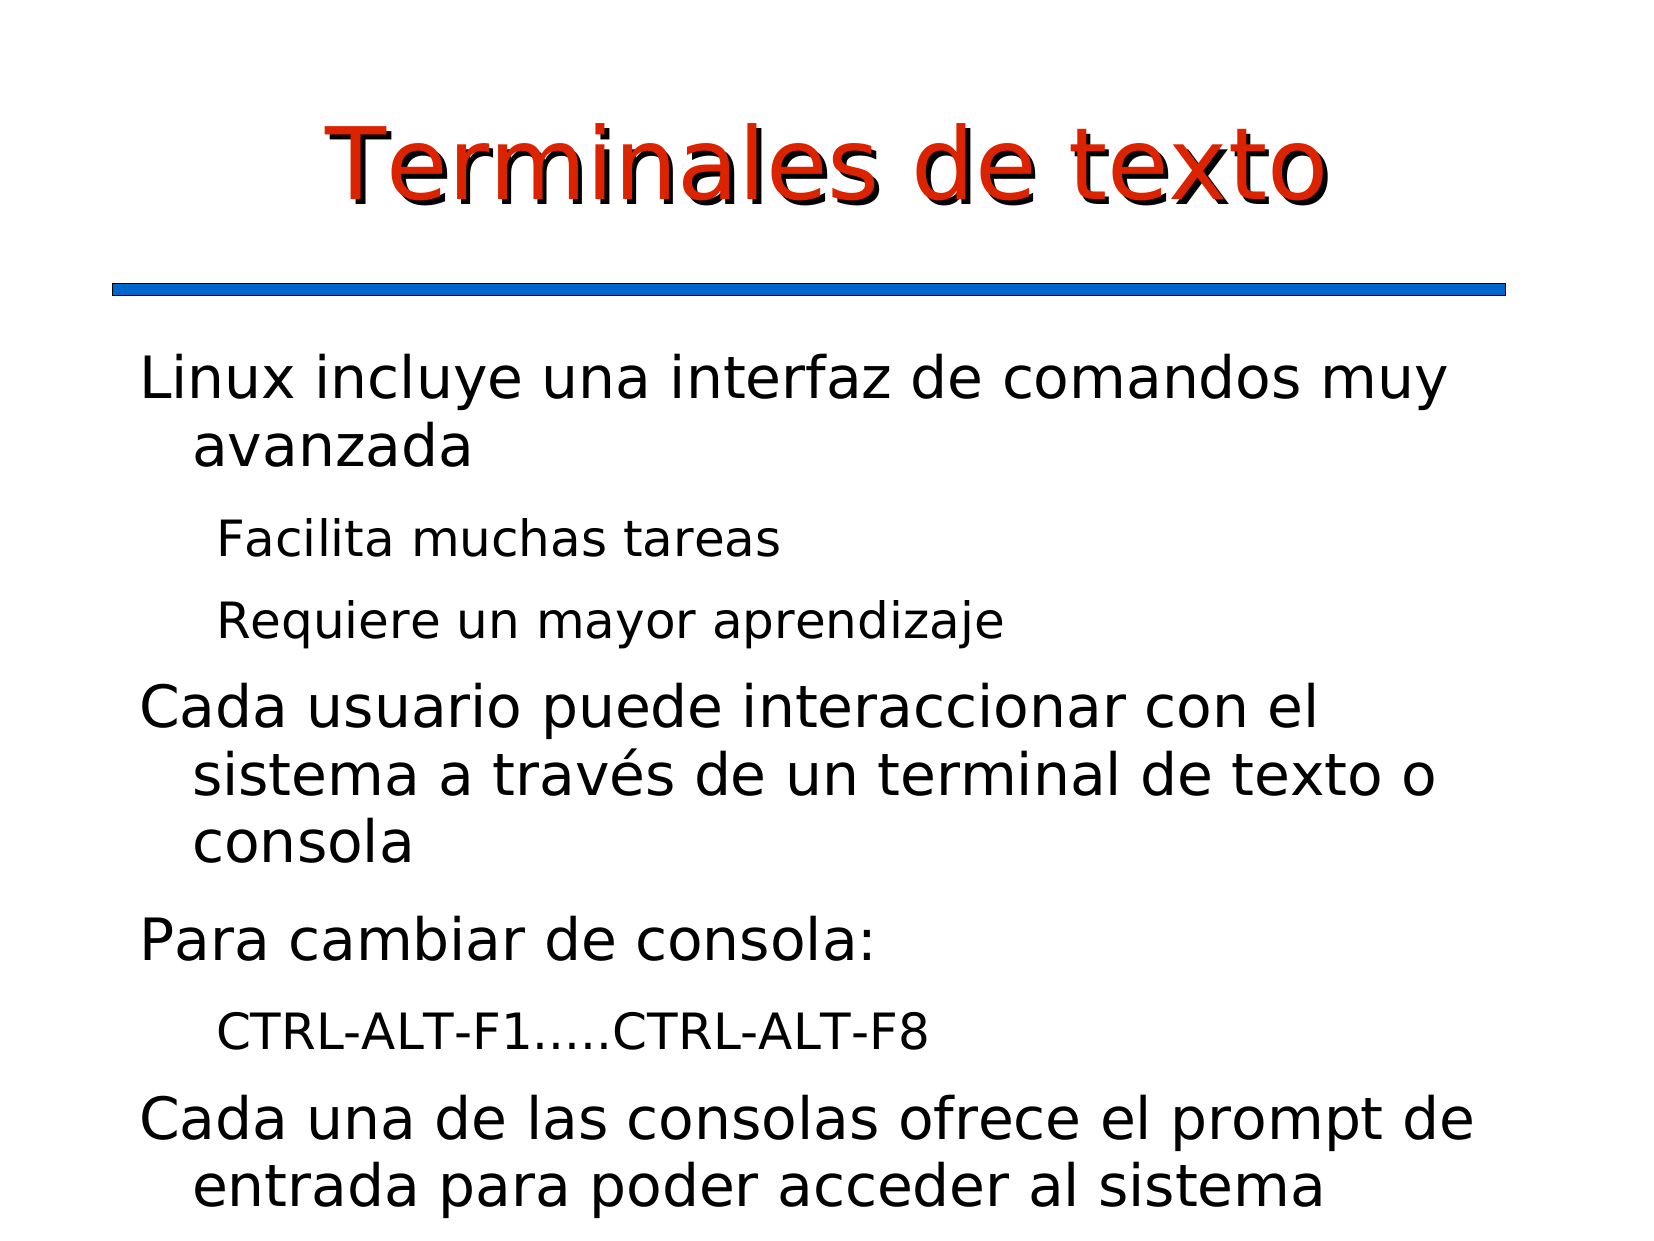

# Terminales de texto
Linux incluye una interfaz de comandos muy avanzada
Facilita muchas tareas
Requiere un mayor aprendizaje
Cada usuario puede interaccionar con el sistema a través de un terminal de texto o consola
Para cambiar de consola:
CTRL-ALT-F1.....CTRL-ALT-F8
Cada una de las consolas ofrece el prompt de entrada para poder acceder al sistema